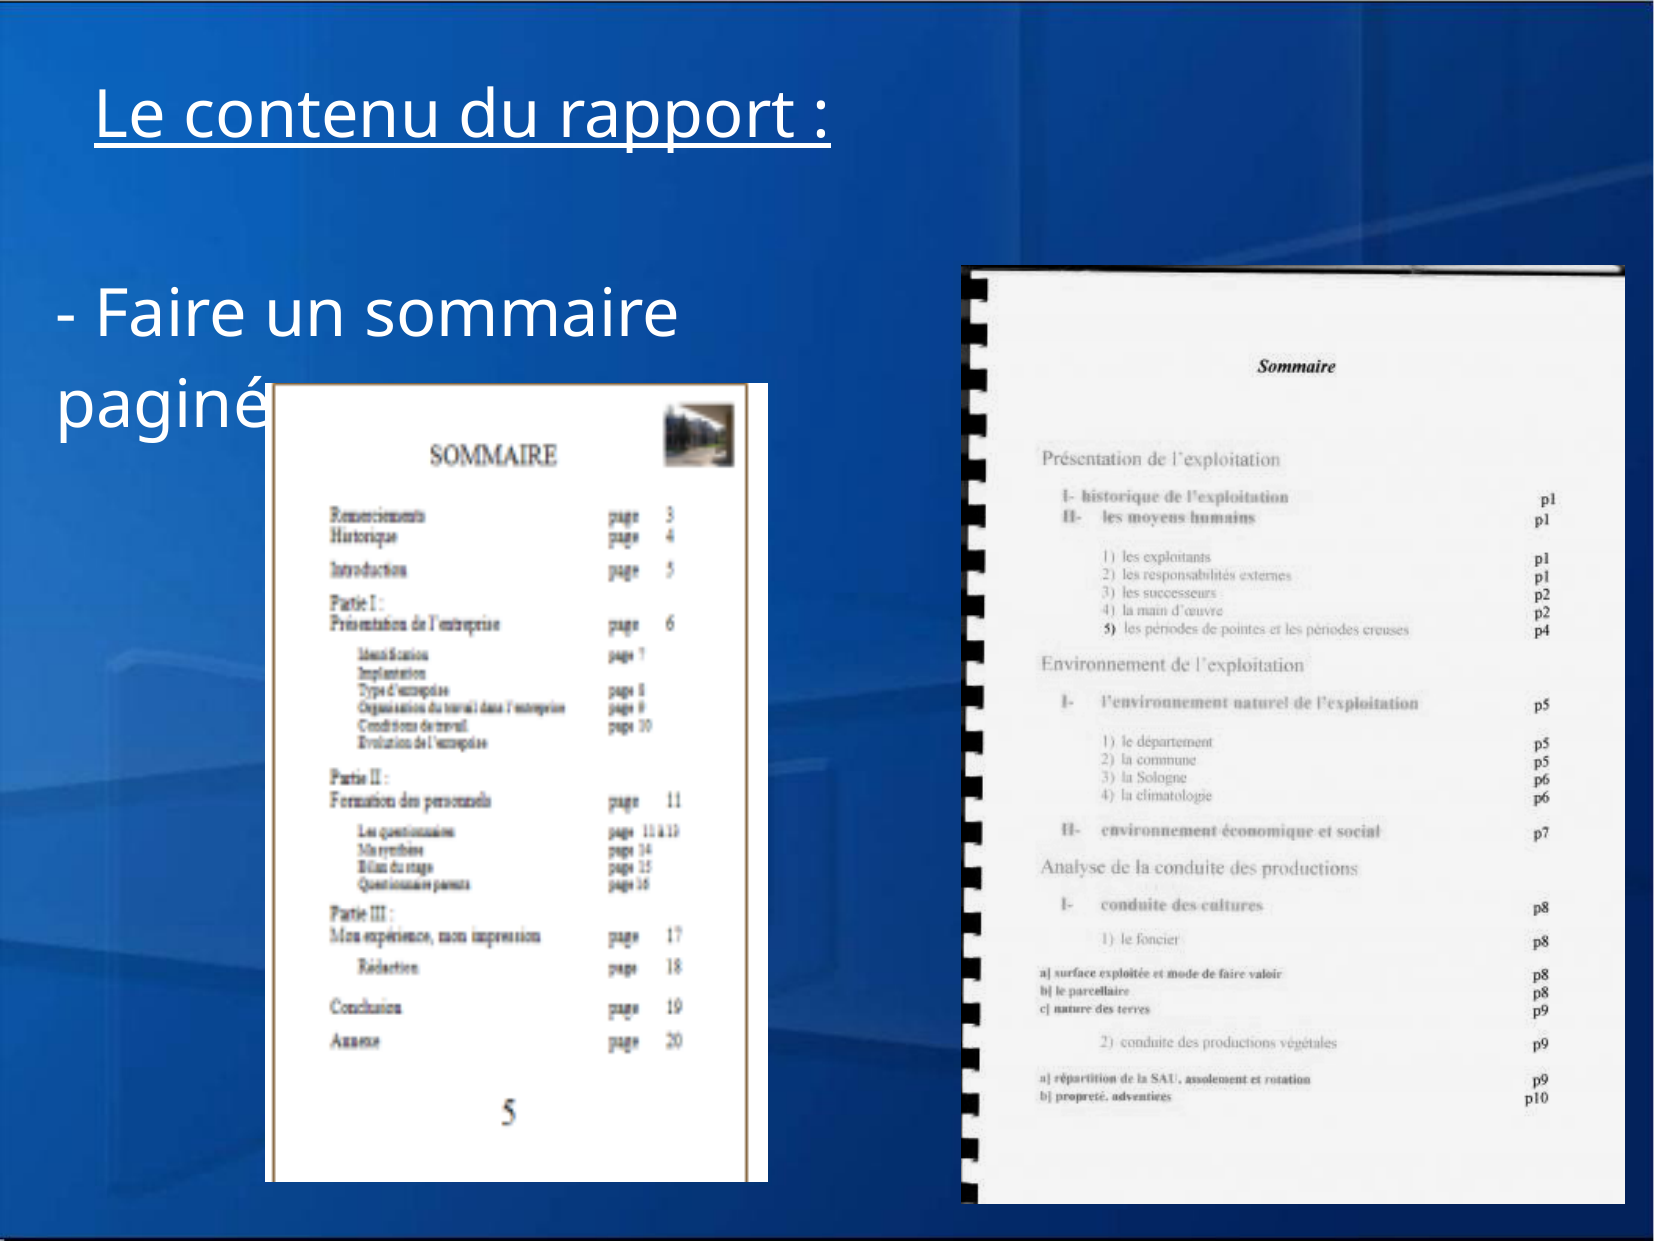

Le contenu du rapport :
- Faire un sommaire paginé